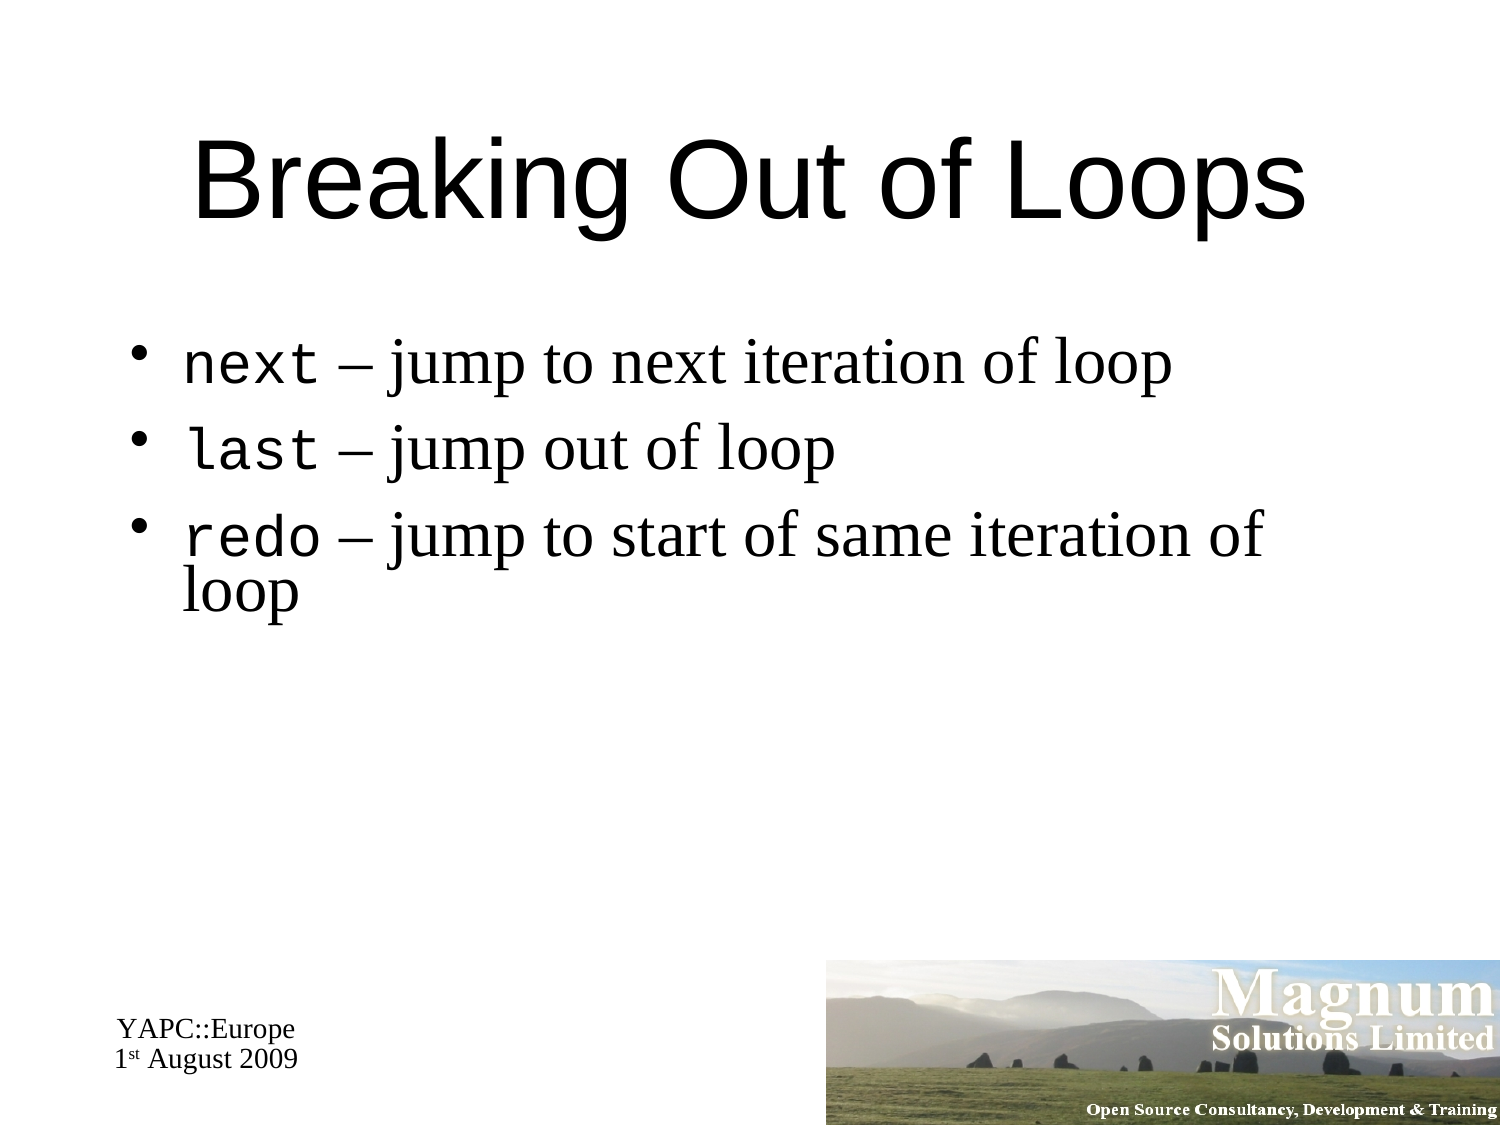

# Breaking Out of Loops
next – jump to next iteration of loop
last – jump out of loop
redo – jump to start of same iteration of loop
93